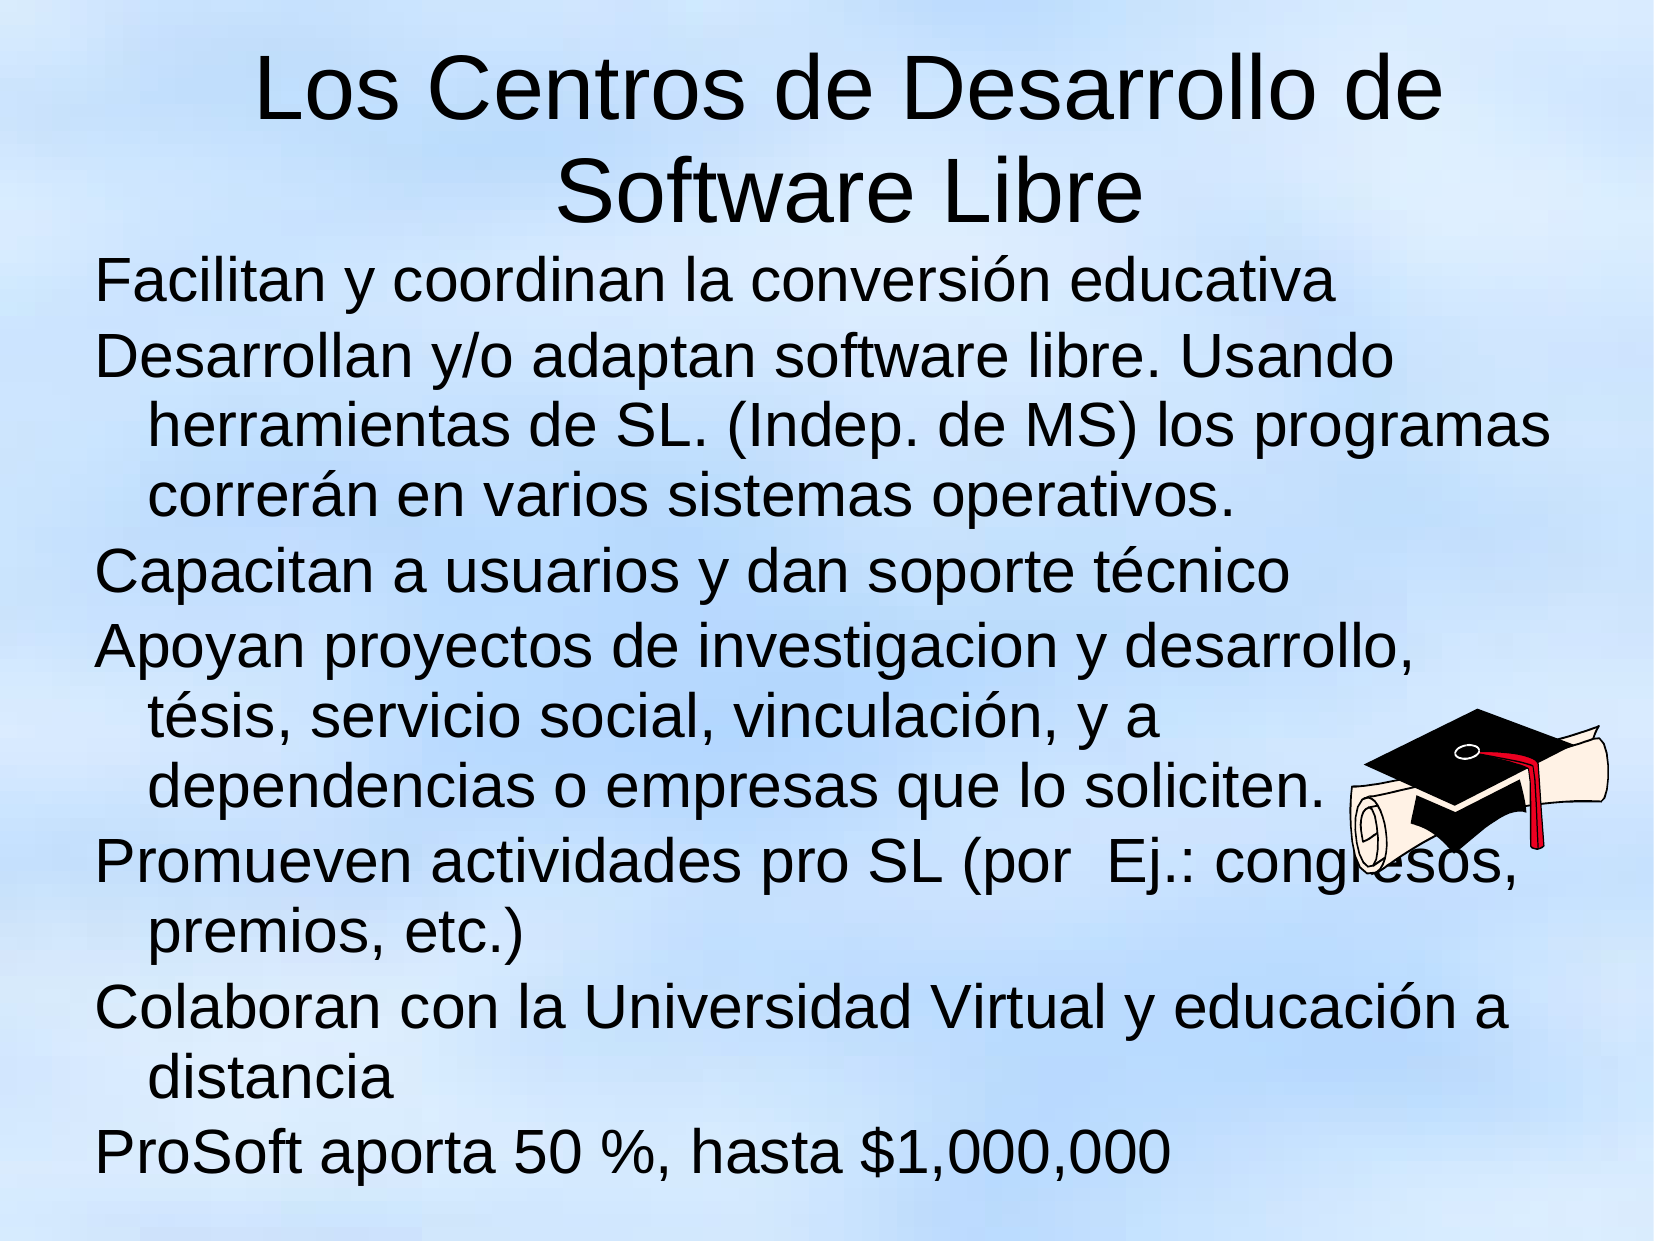

# Los Centros de Desarrollo de Software Libre
Facilitan y coordinan la conversión educativa
Desarrollan y/o adaptan software libre. Usando herramientas de SL. (Indep. de MS) los programas correrán en varios sistemas operativos.
Capacitan a usuarios y dan soporte técnico
Apoyan proyectos de investigacion y desarrollo, tésis, servicio social, vinculación, y a dependencias o empresas que lo soliciten.
Promueven actividades pro SL (por Ej.: congresos, premios, etc.)
Colaboran con la Universidad Virtual y educación a distancia
ProSoft aporta 50 %, hasta $1,000,000